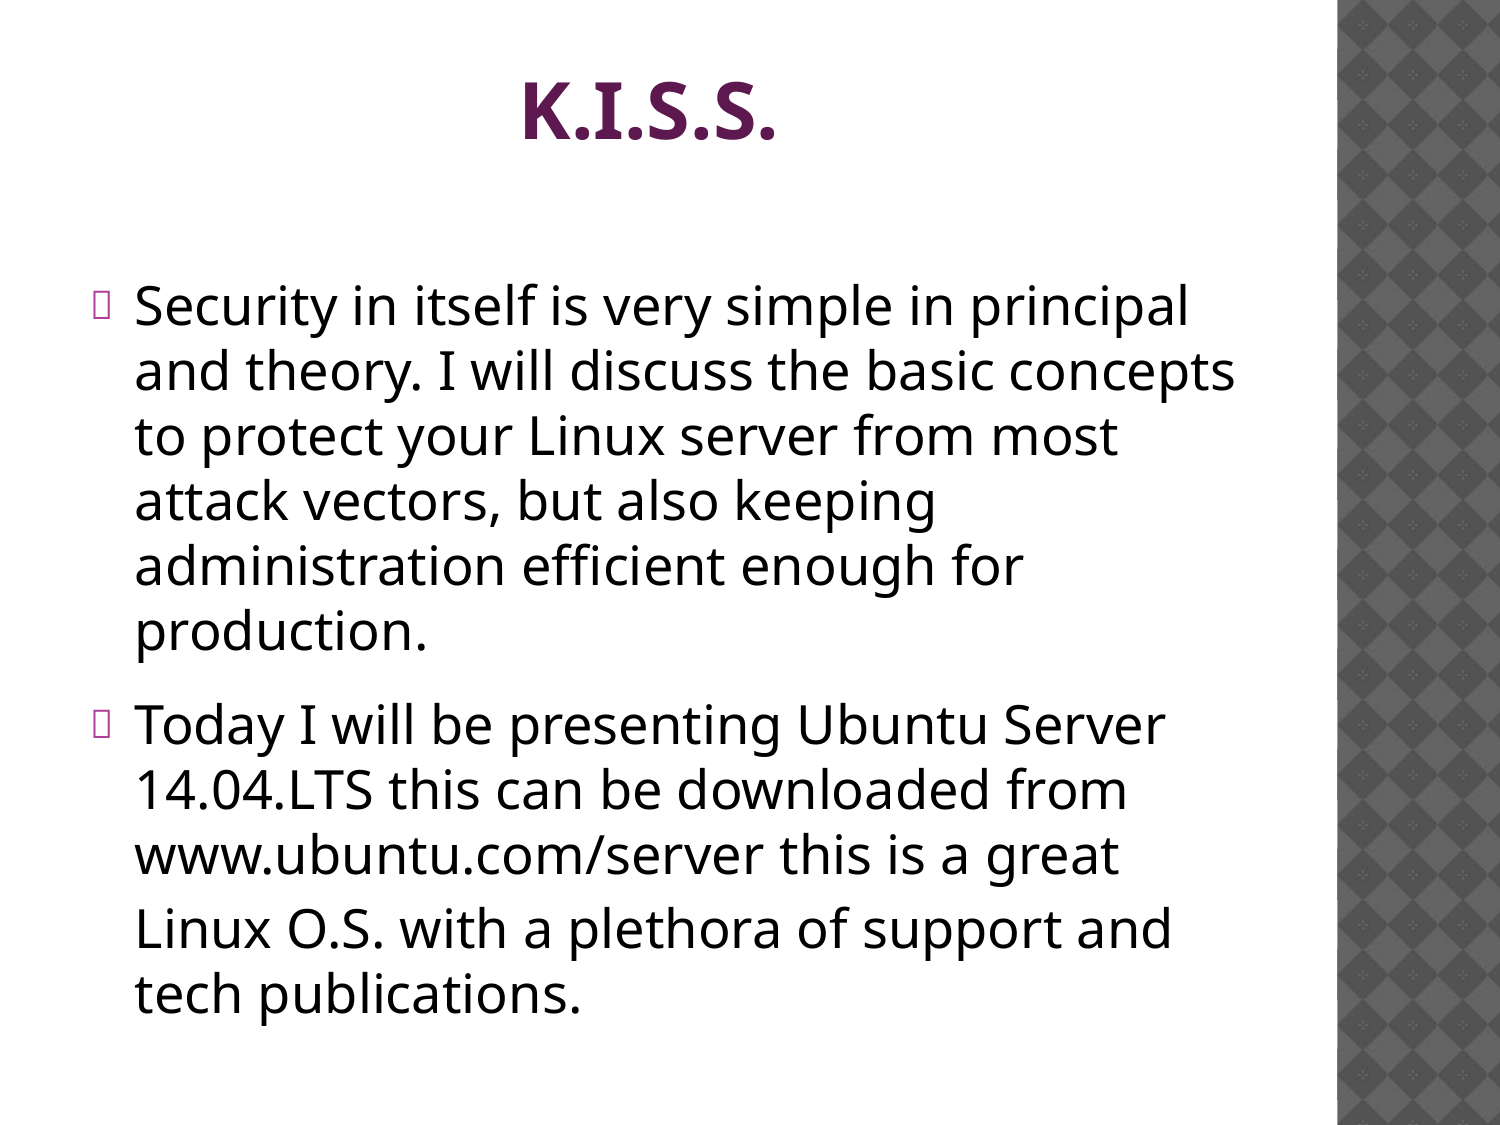

# K.I.S.S.
Security in itself is very simple in principal and theory. I will discuss the basic concepts to protect your Linux server from most attack vectors, but also keeping administration efficient enough for production.
Today I will be presenting Ubuntu Server 14.04.LTS this can be downloaded from www.ubuntu.com/server this is a great Linux O.S. with a plethora of support and tech publications.